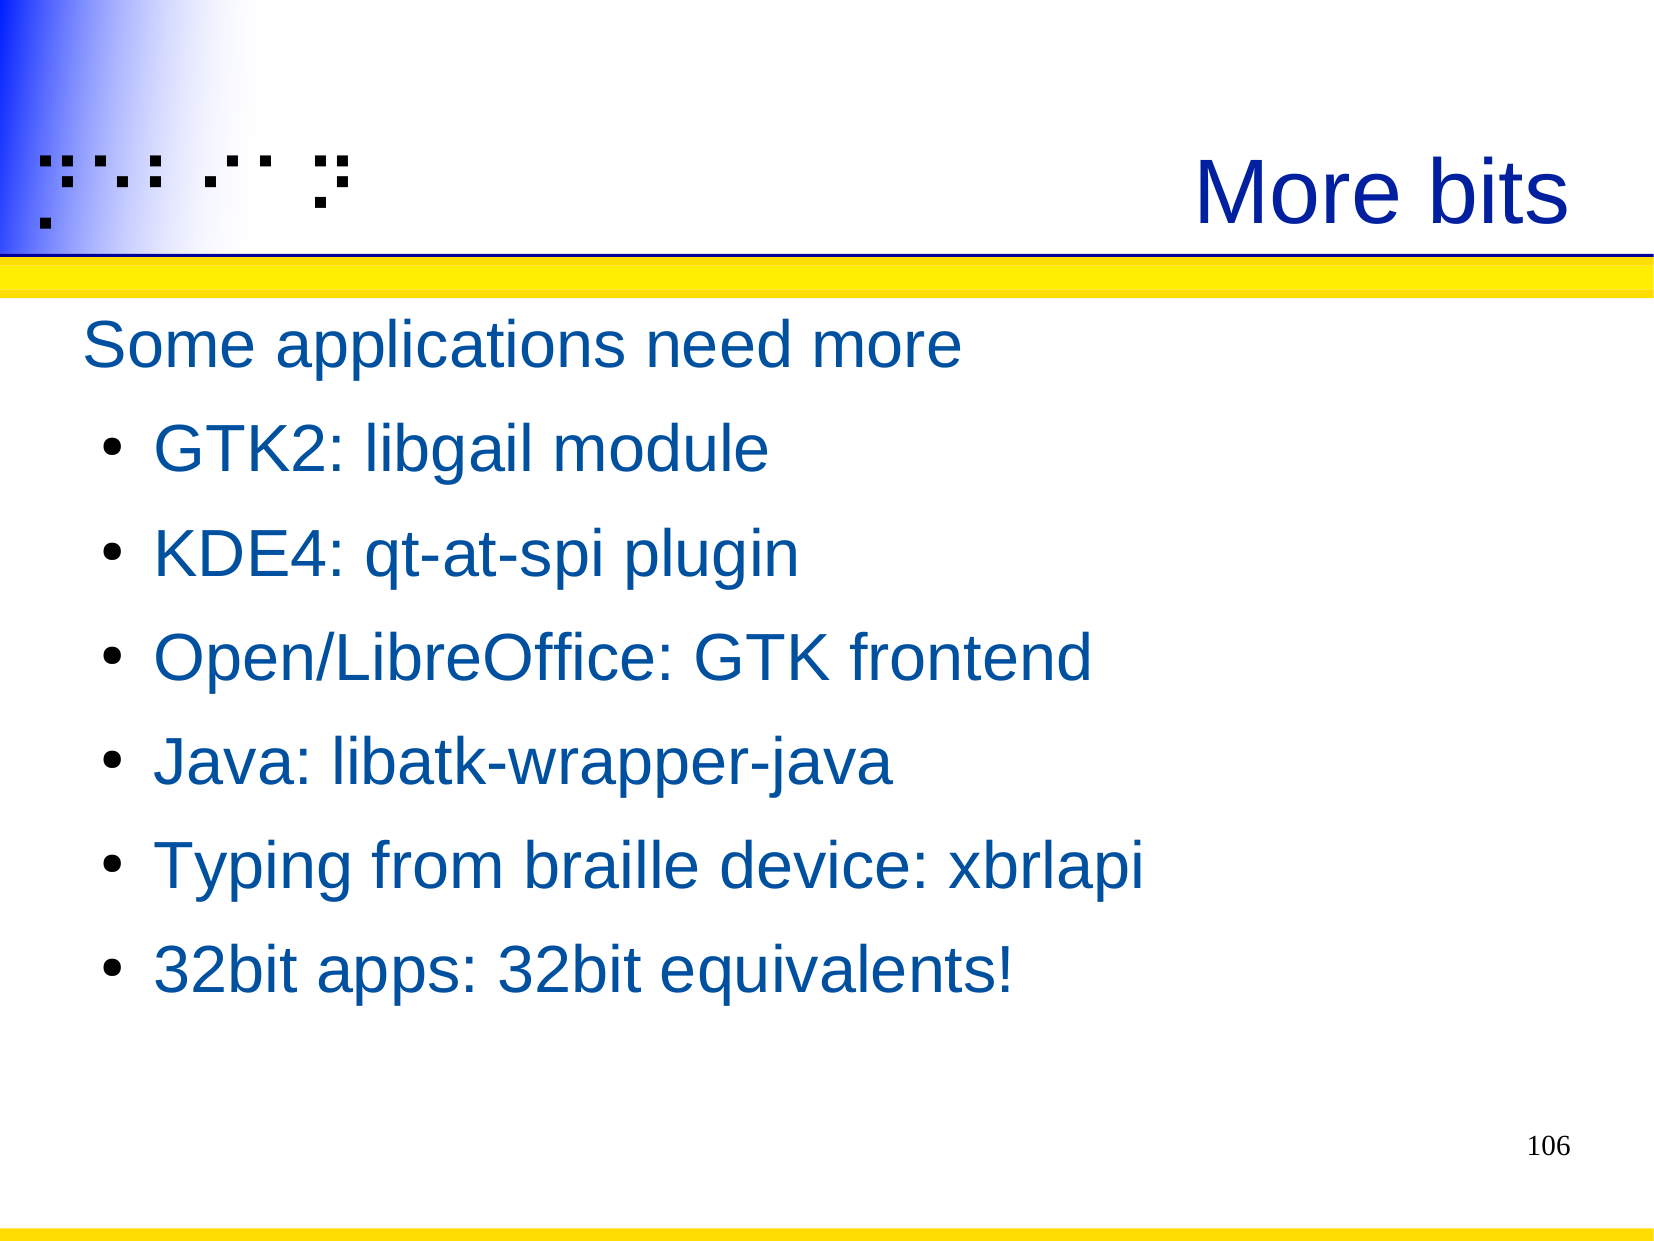

# More bits
Some applications need more
GTK2: libgail module
KDE4: qt-at-spi plugin
Open/LibreOffice: GTK frontend
Java: libatk-wrapper-java
Typing from braille device: xbrlapi
32bit apps: 32bit equivalents!
106